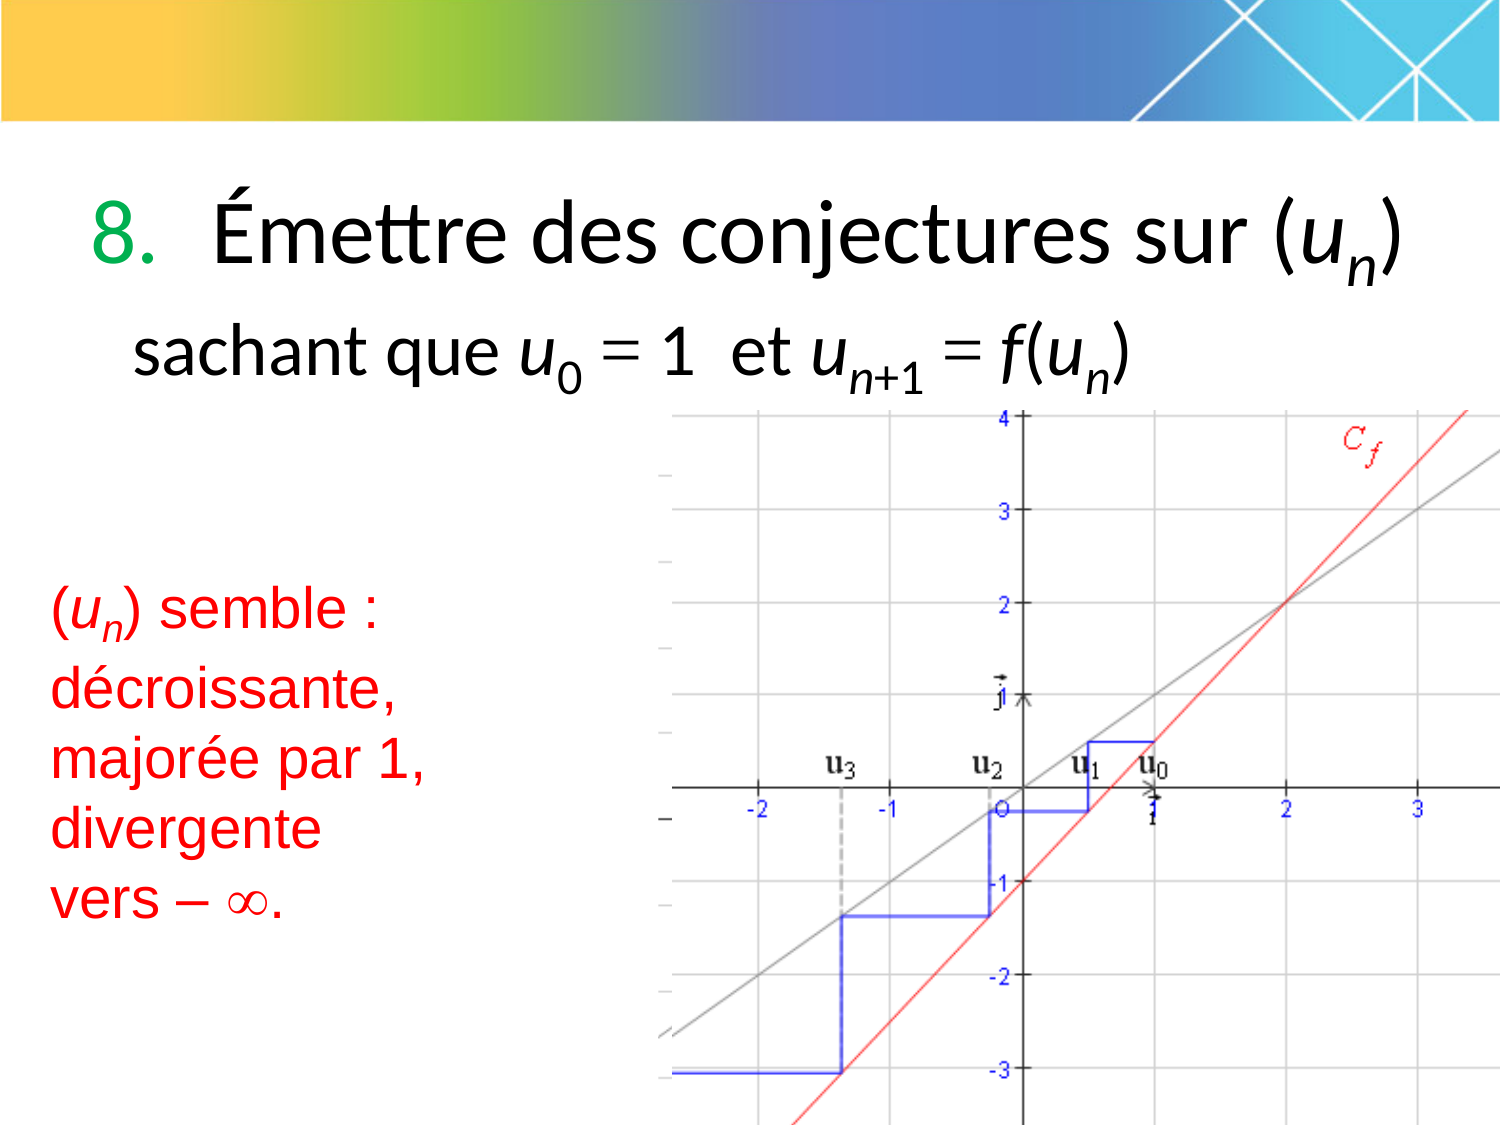

# Émettre des conjectures sur (un)
sachant que u0 = 1 et un+1 = f(un)
(un) semble :
décroissante,
majorée par 1,
divergente
vers – .